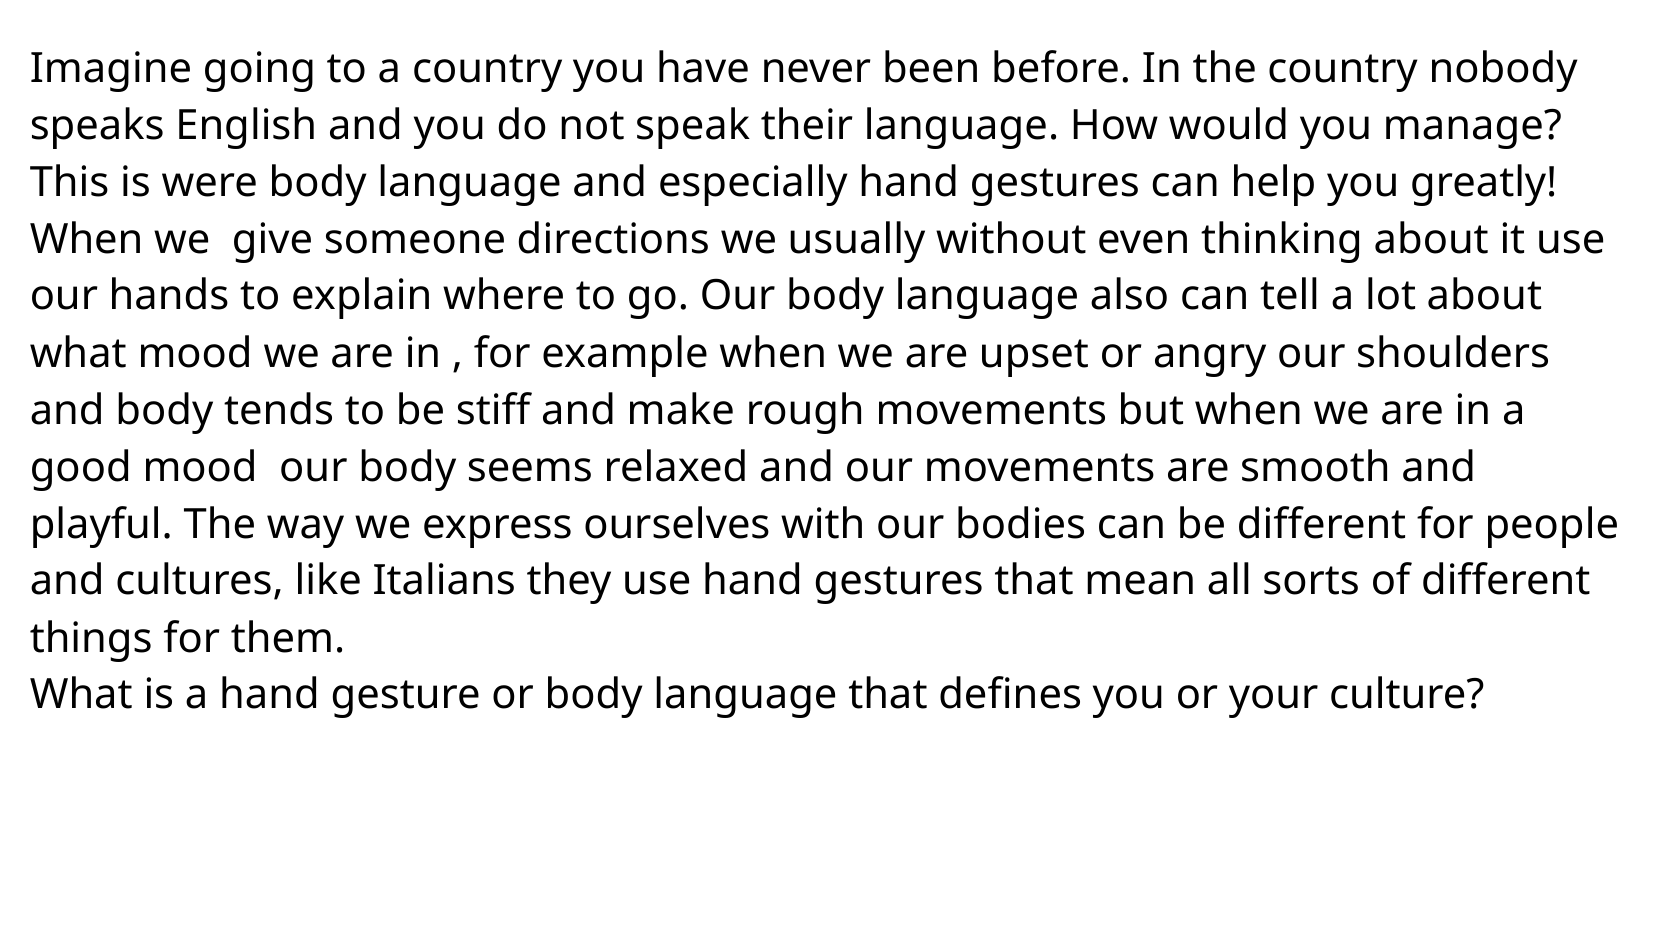

Imagine going to a country you have never been before. In the country nobody speaks English and you do not speak their language. How would you manage? This is were body language and especially hand gestures can help you greatly! When we give someone directions we usually without even thinking about it use our hands to explain where to go. Our body language also can tell a lot about what mood we are in , for example when we are upset or angry our shoulders and body tends to be stiff and make rough movements but when we are in a good mood our body seems relaxed and our movements are smooth and playful. The way we express ourselves with our bodies can be different for people and cultures, like Italians they use hand gestures that mean all sorts of different things for them.
What is a hand gesture or body language that defines you or your culture?